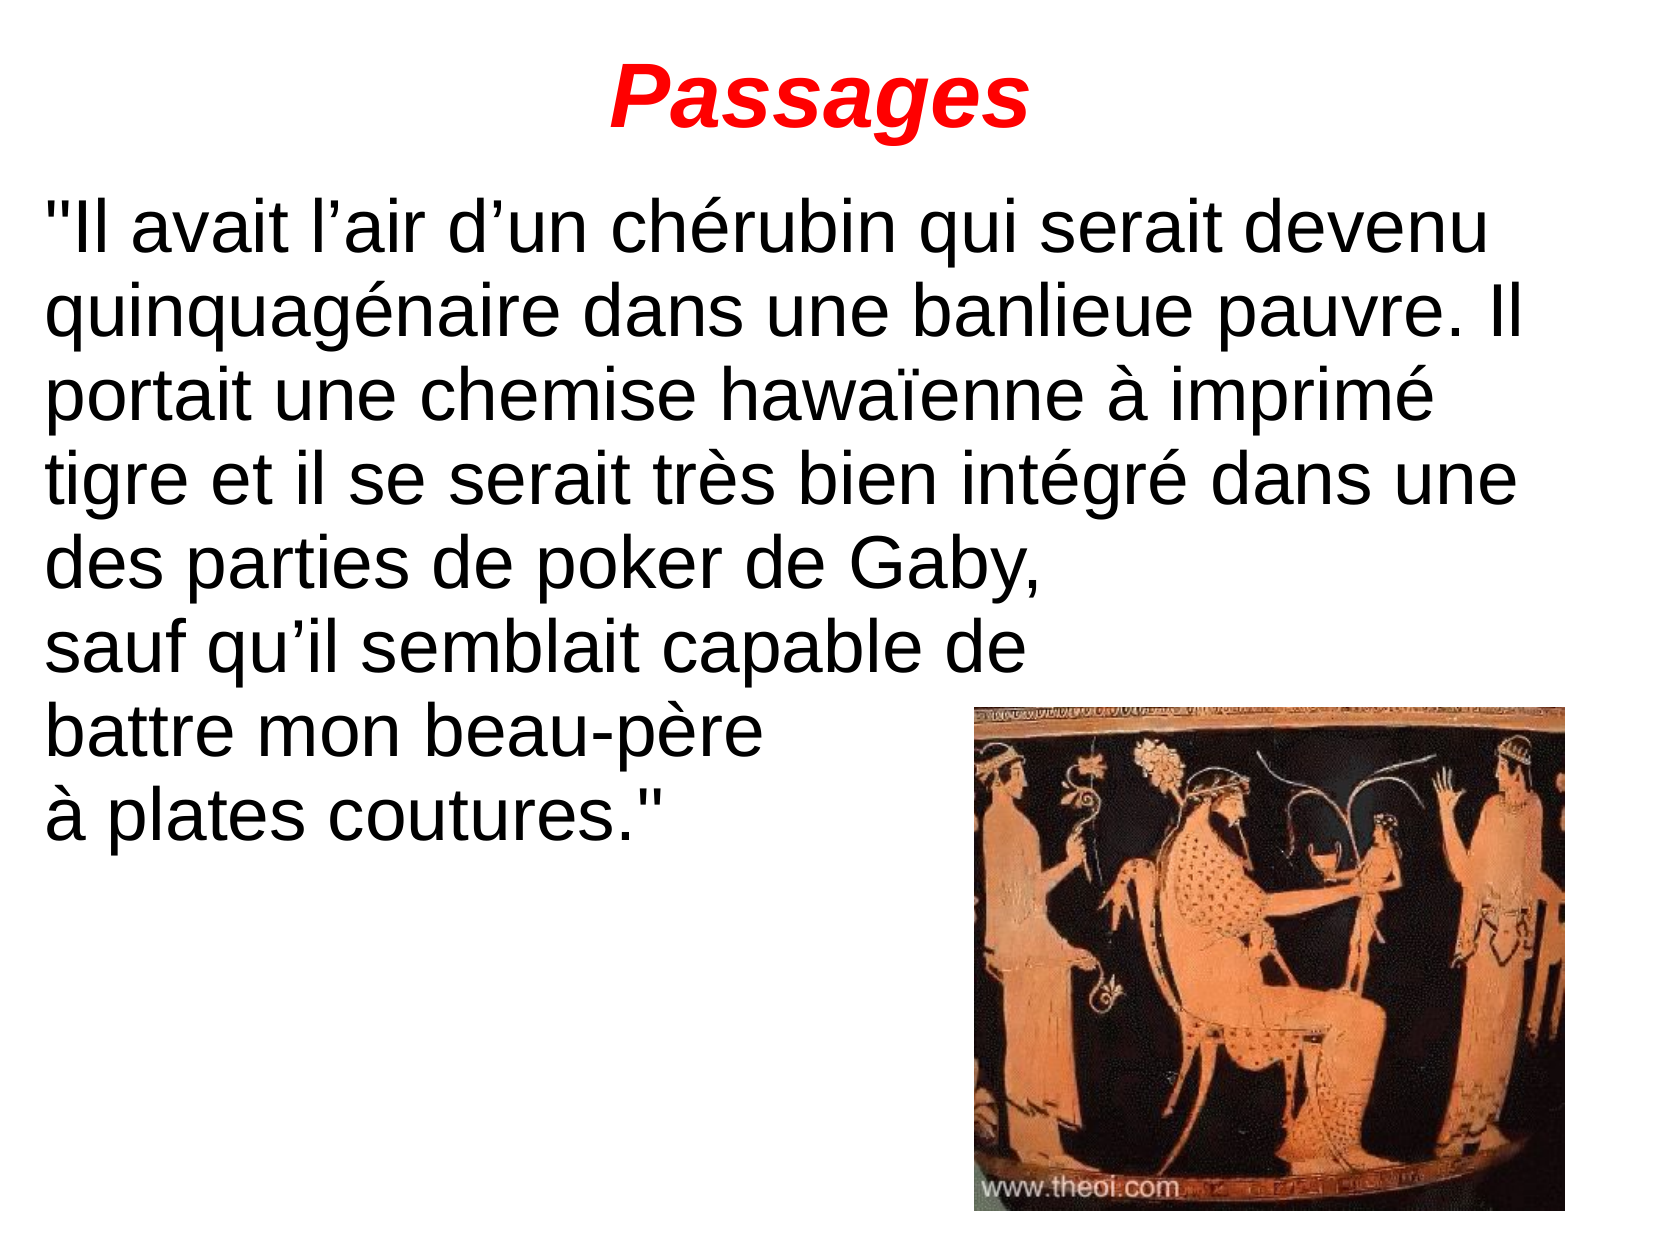

# Passages
''Il avait l’air d’un chérubin qui serait devenu quinquagénaire dans une banlieue pauvre. Il portait une chemise hawaïenne à imprimé tigre et il se serait très bien intégré dans une des parties de poker de Gaby,
sauf qu’il semblait capable de
battre mon beau-père
à plates coutures.''